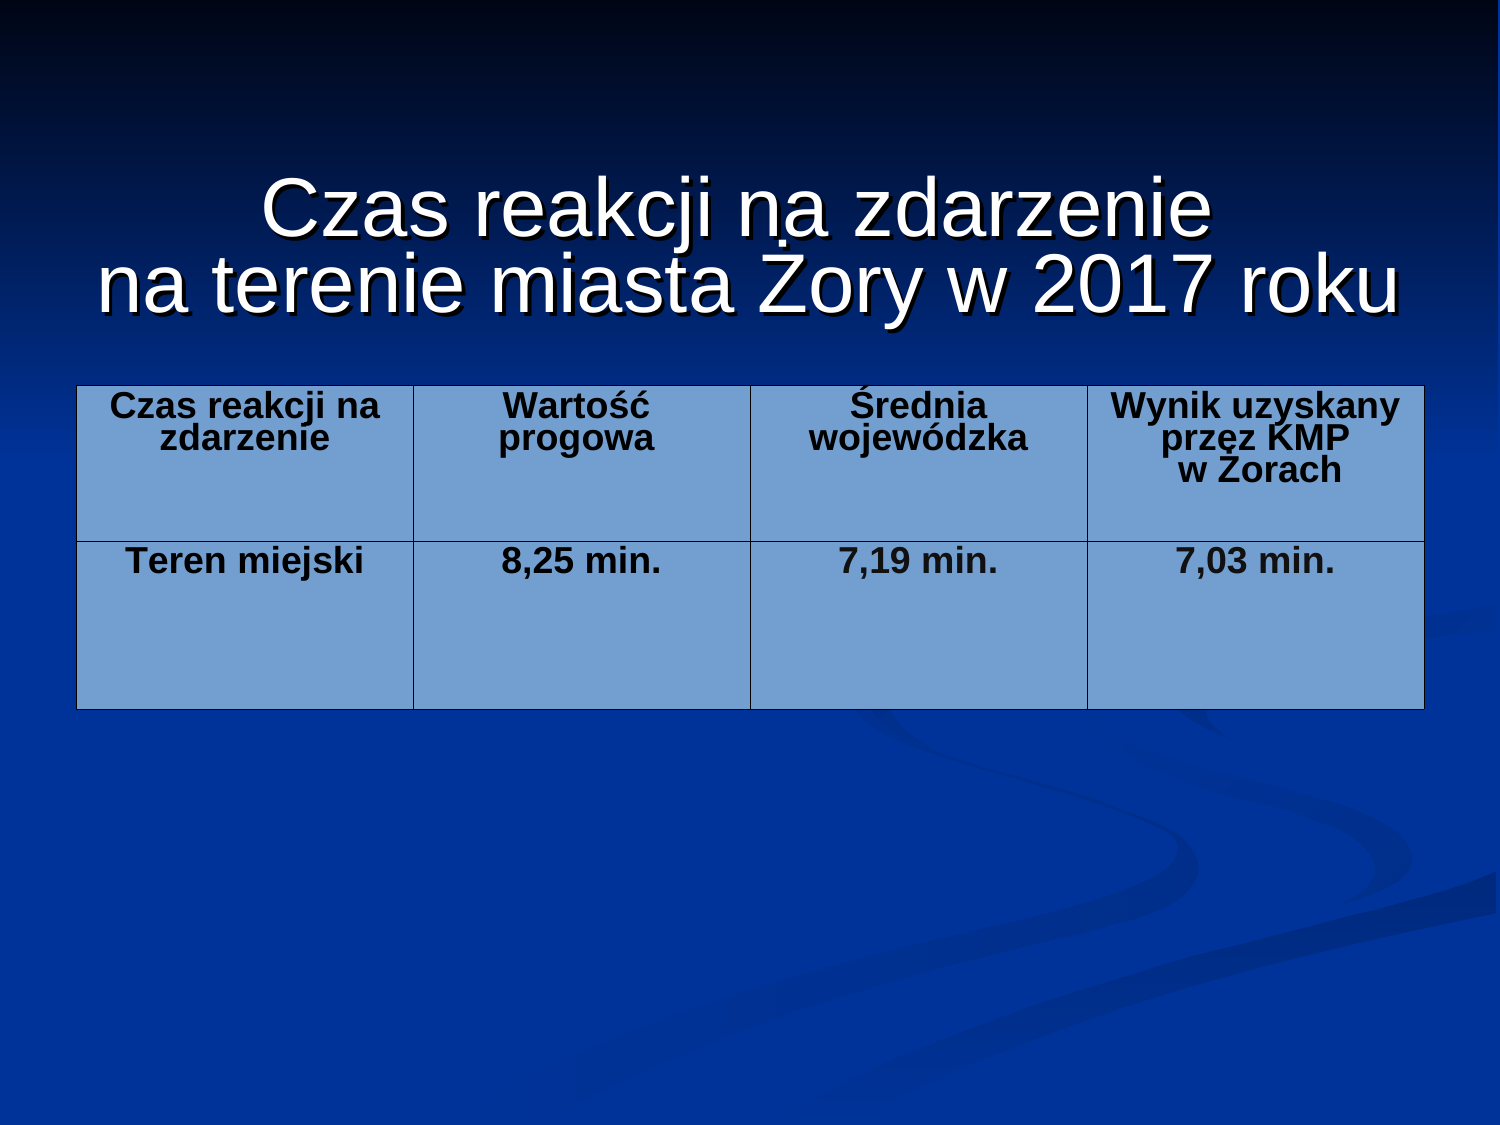

# Czas reakcji na zdarzenie na terenie miasta Żory w 2017 roku
| Czas reakcji na zdarzenie | Wartość progowa | Średnia wojewódzka | Wynik uzyskany przez KMP w Żorach |
| --- | --- | --- | --- |
| Teren miejski | 8,25 min. | 7,19 min. | 7,03 min. |